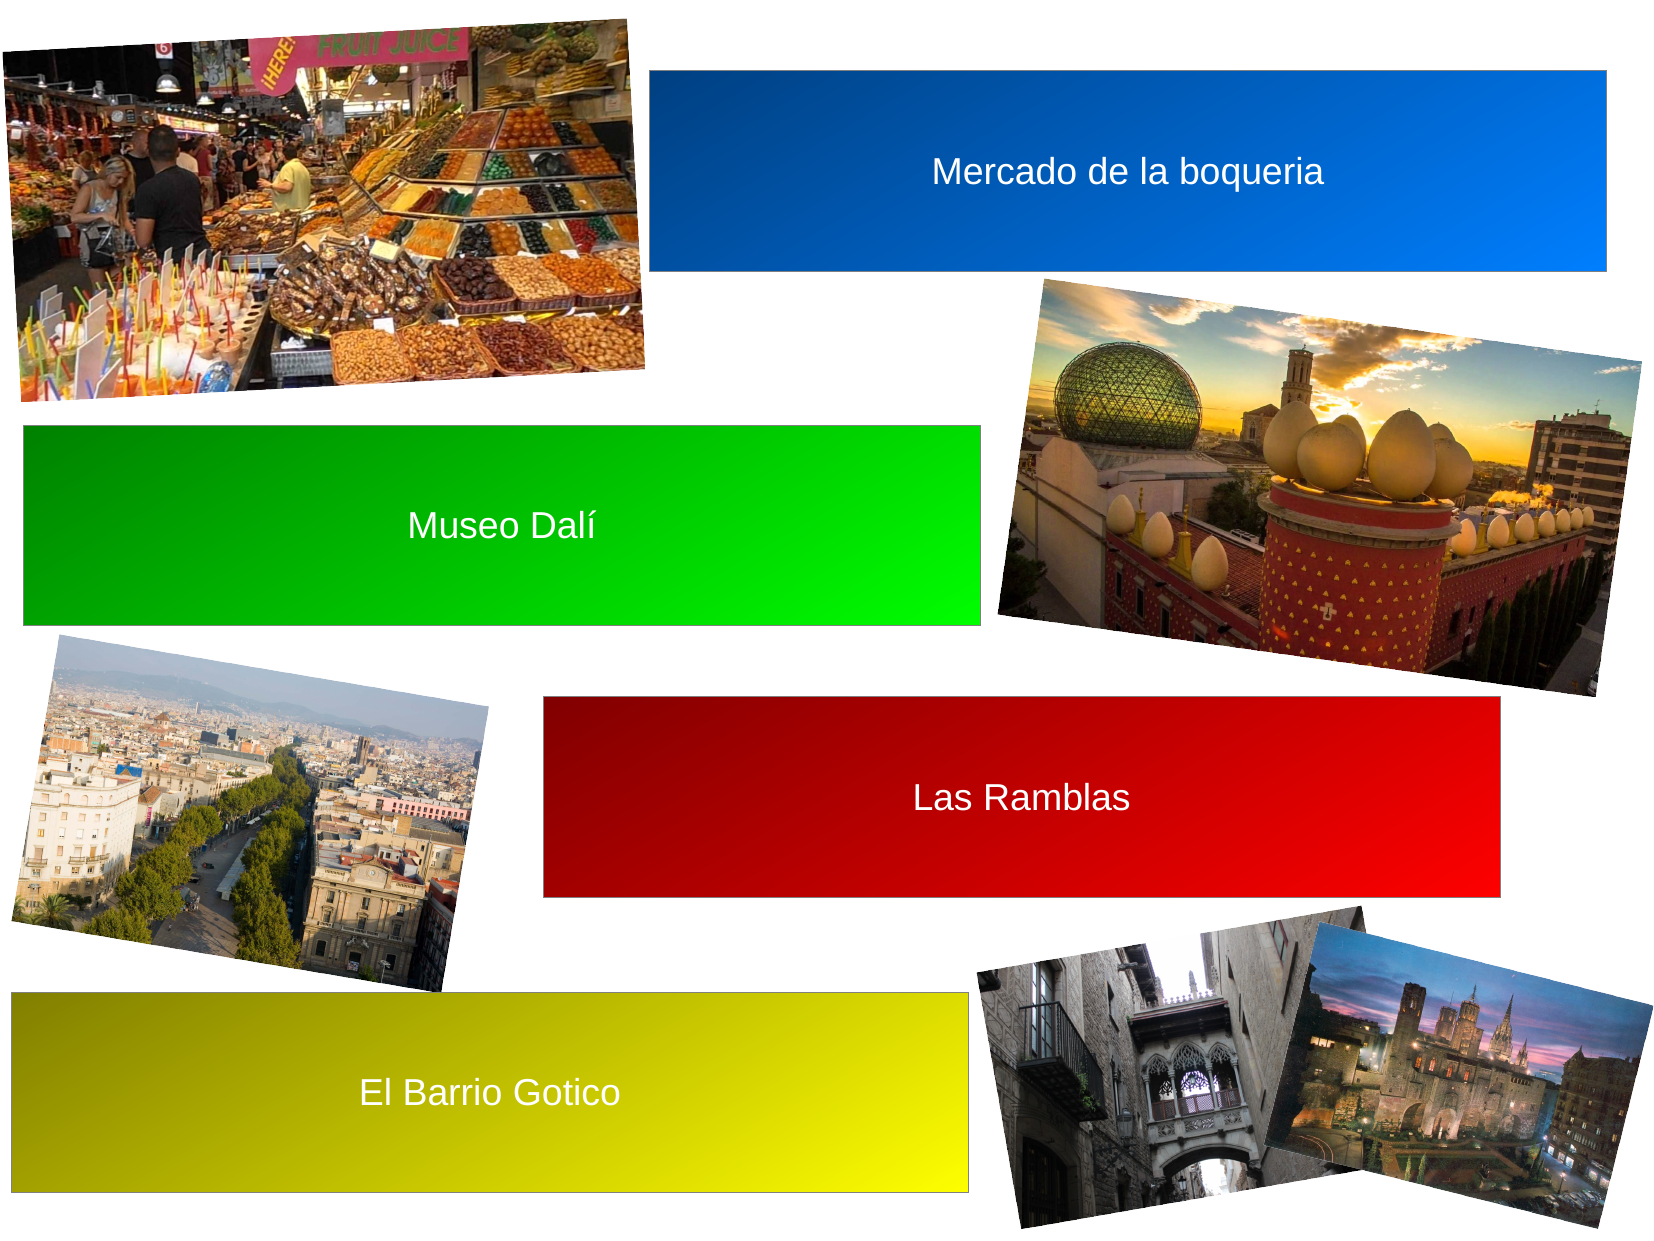

Mercado de la boqueria
Museo Dalí
Las Ramblas
El Barrio Gotico